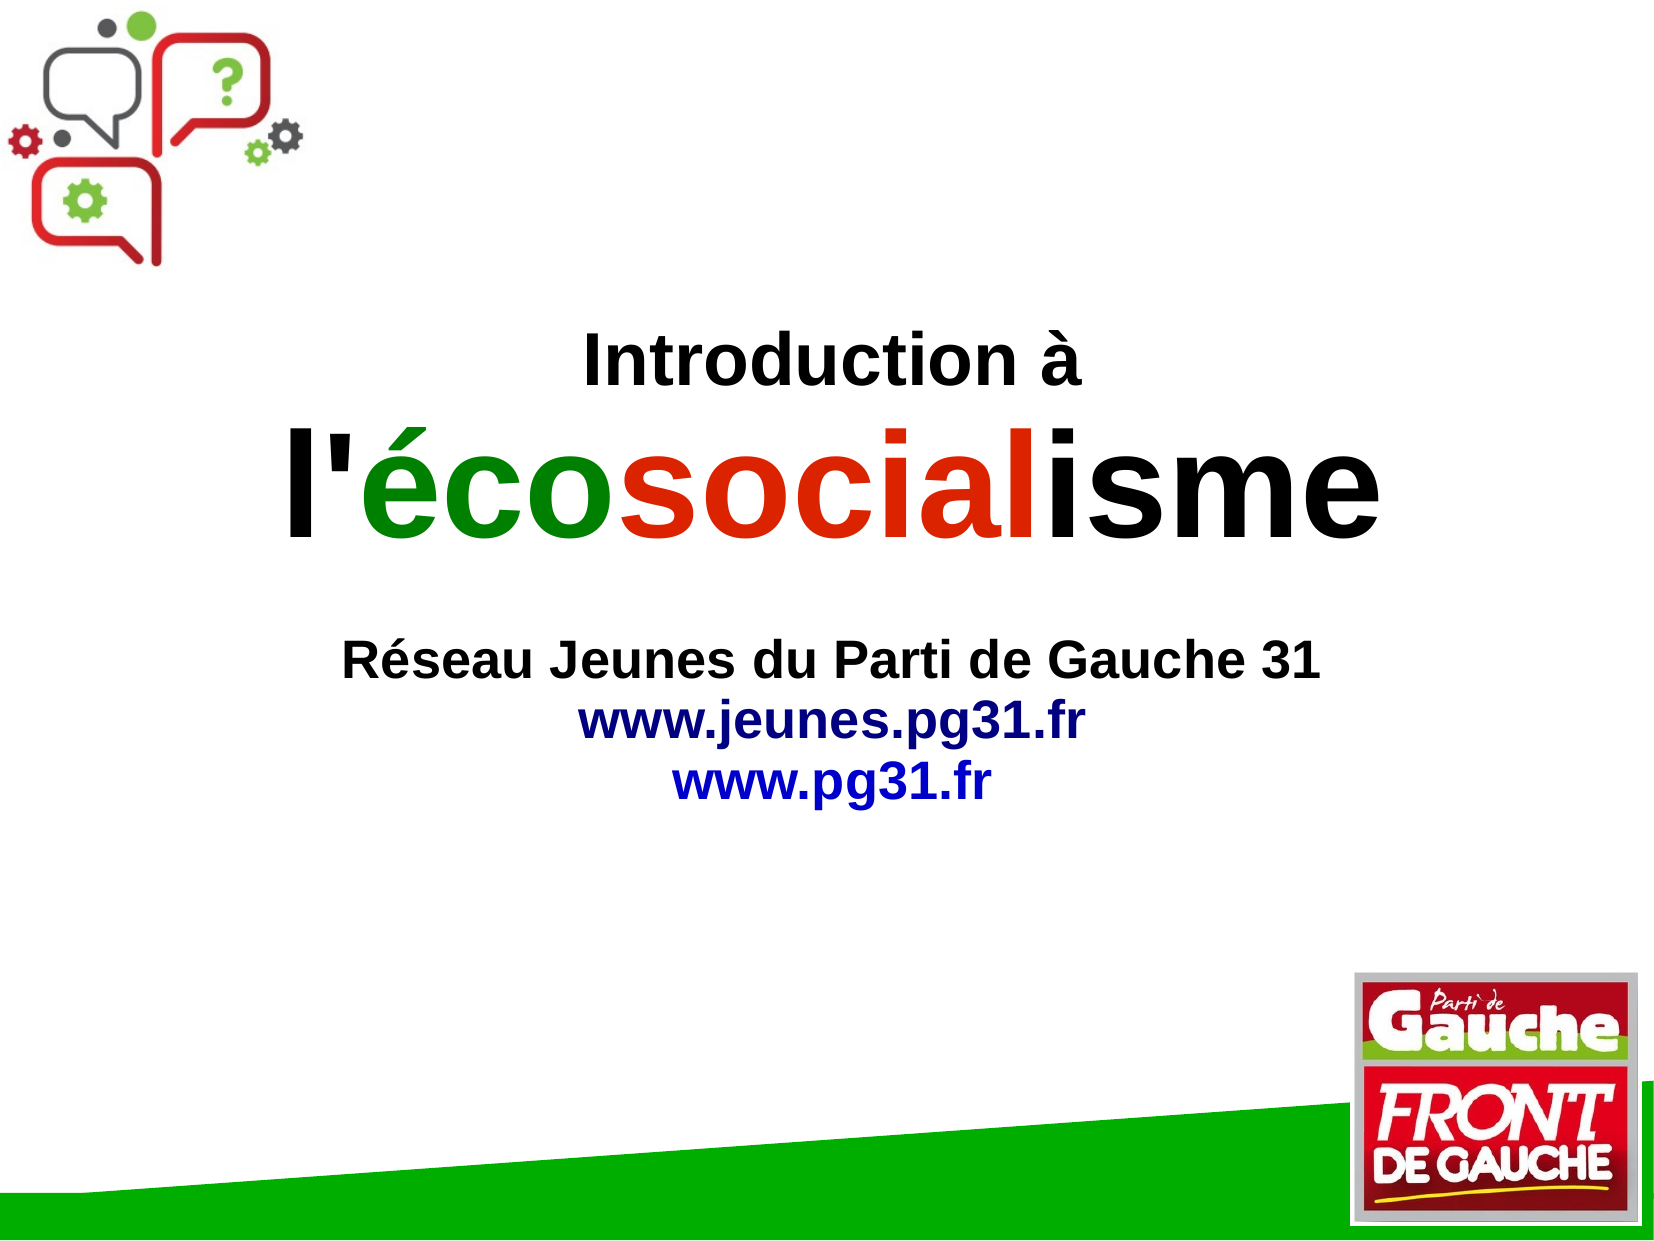

# Introduction à
l'écosocialisme
Réseau Jeunes du Parti de Gauche 31
www.jeunes.pg31.fr
www.pg31.fr